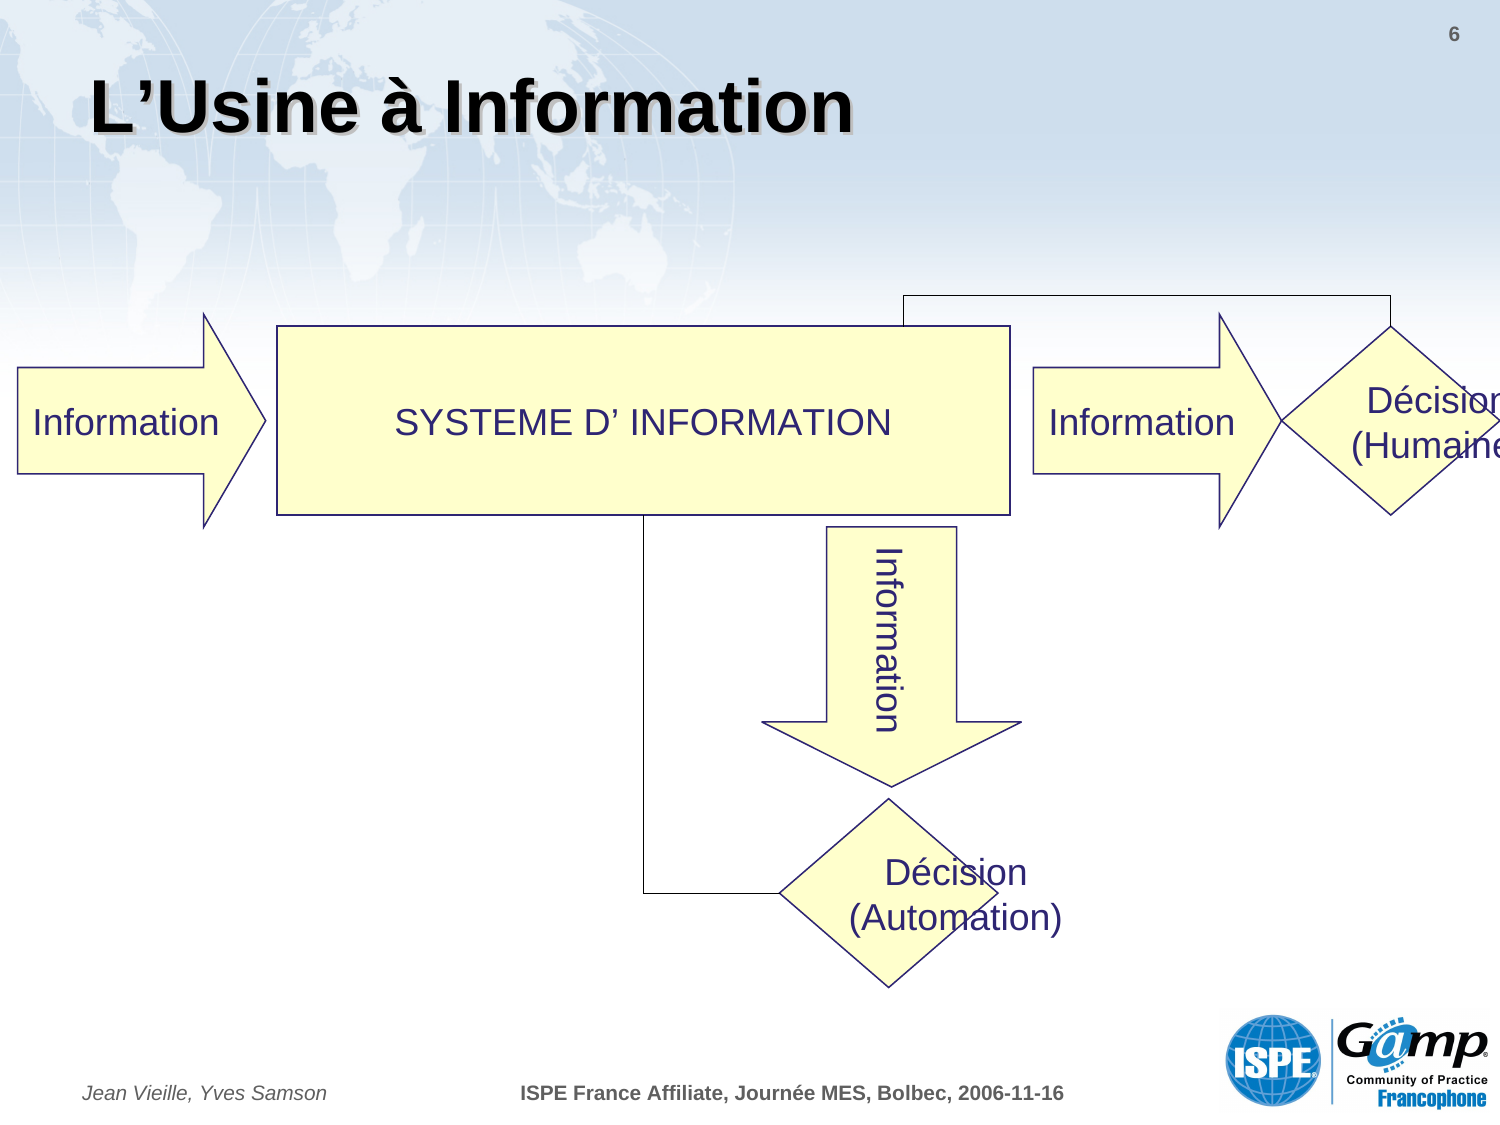

# L’Usine à Information
Information
Information
SYSTEME D’ INFORMATION
Décision
(Humaine)
Information
Décision
(Automation)